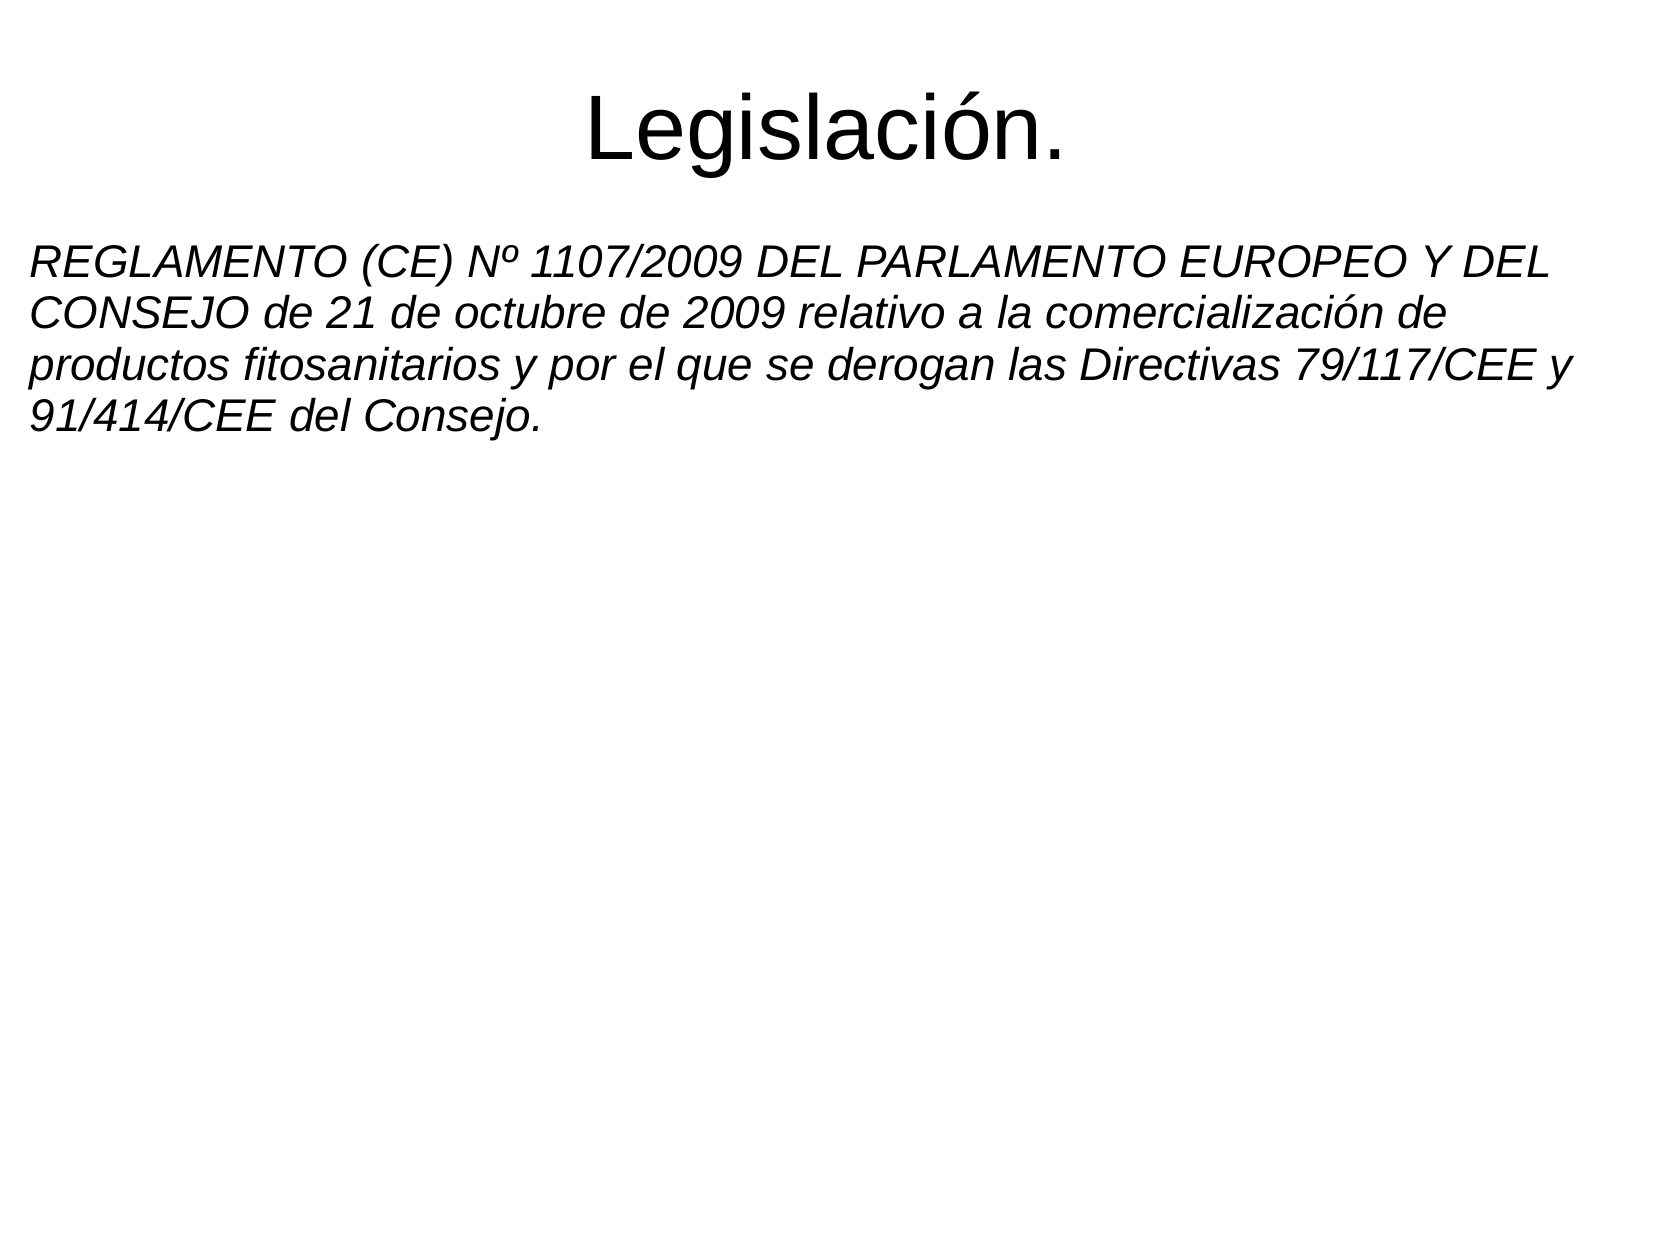

# Legislación.
REGLAMENTO (CE) Nº 1107/2009 DEL PARLAMENTO EUROPEO Y DEL CONSEJO de 21 de octubre de 2009 relativo a la comercialización de productos fitosanitarios y por el que se derogan las Directivas 79/117/CEE y 91/414/CEE del Consejo.